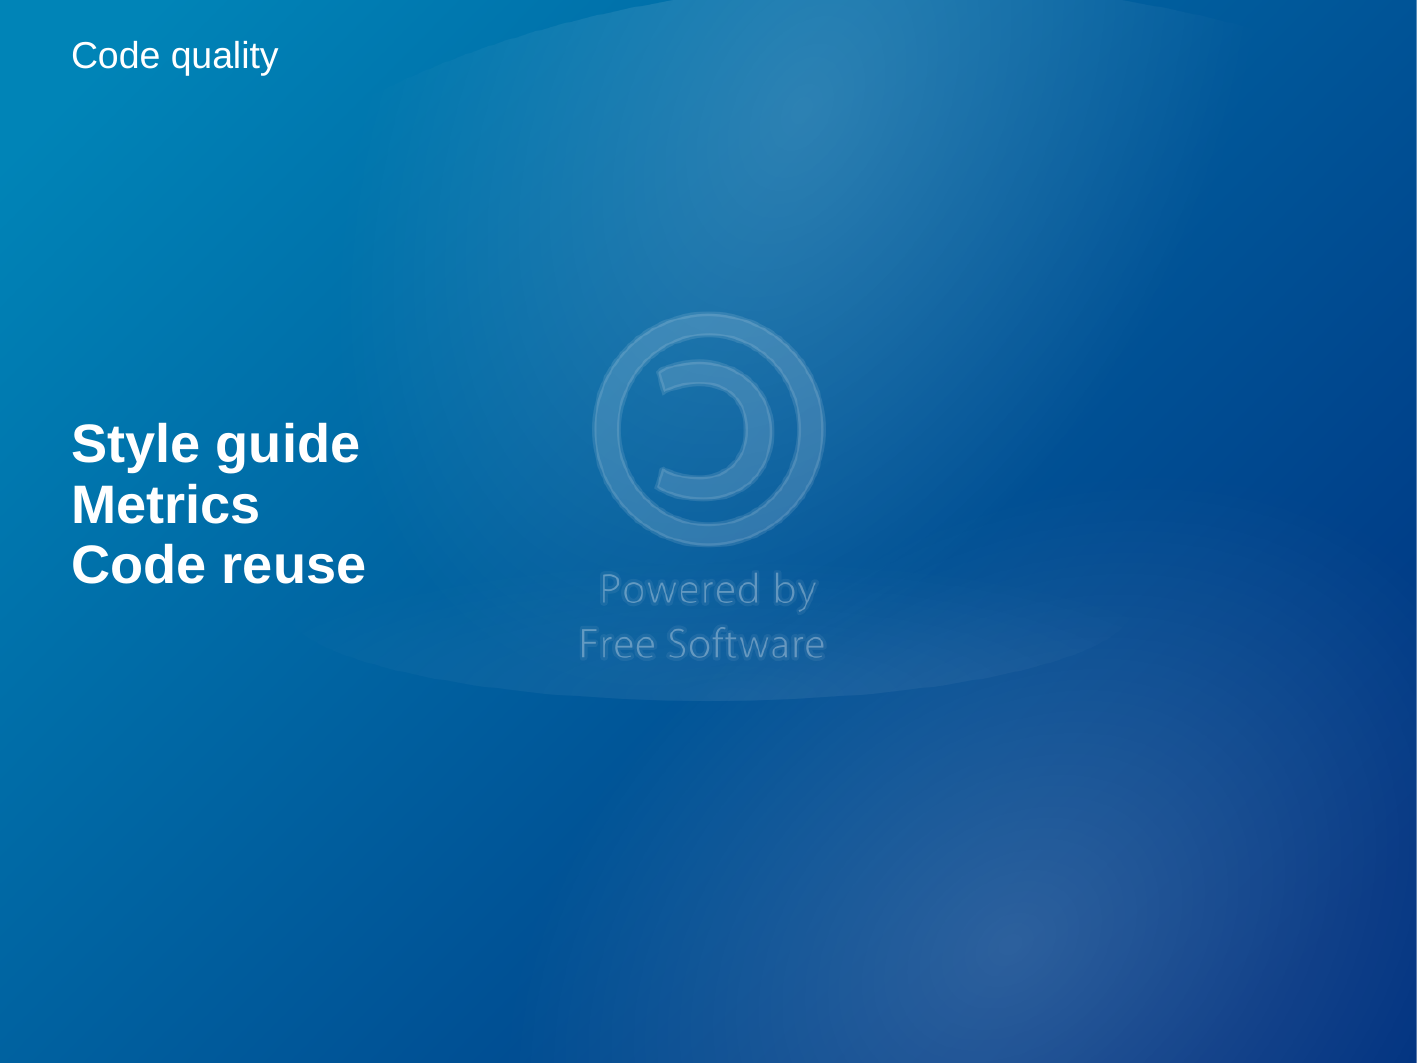

Code quality
Style guide
Metrics
Code reuse